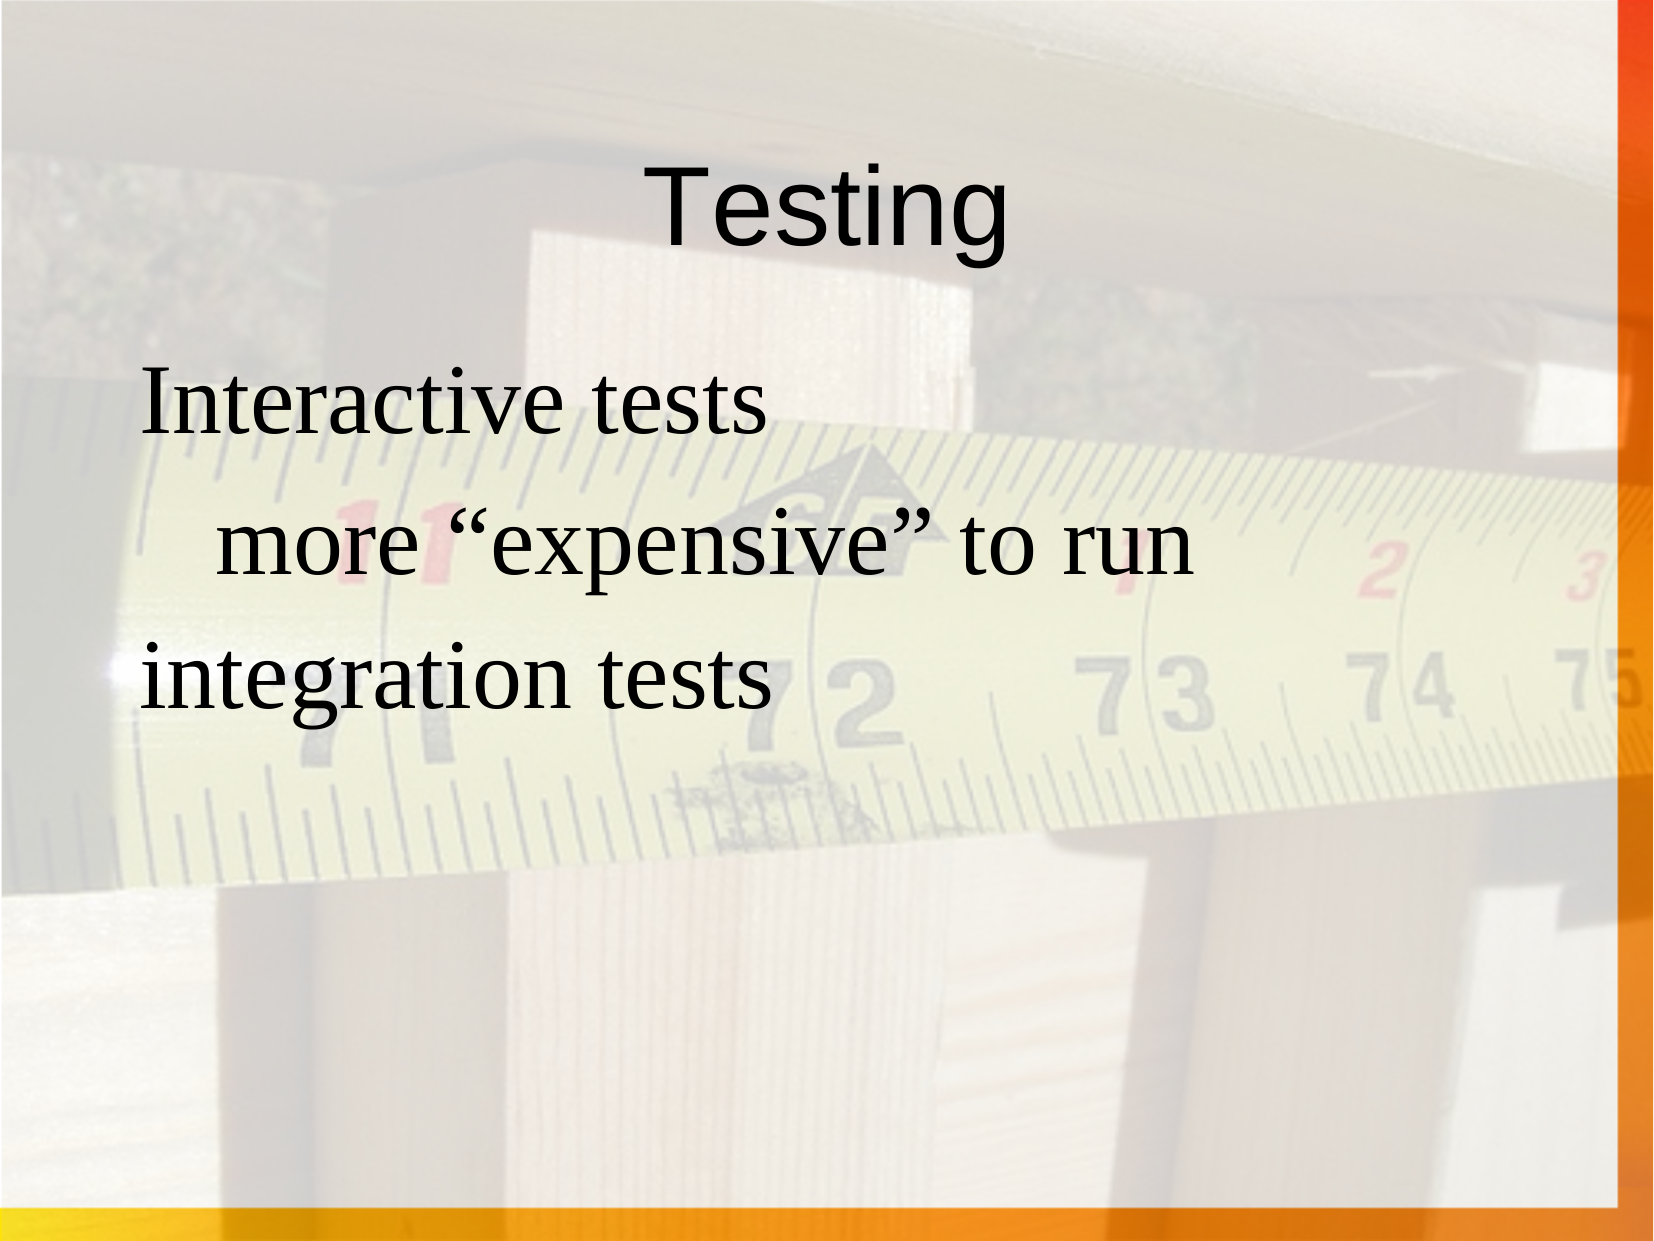

# Testing
Interactive tests
more “expensive” to run
integration tests